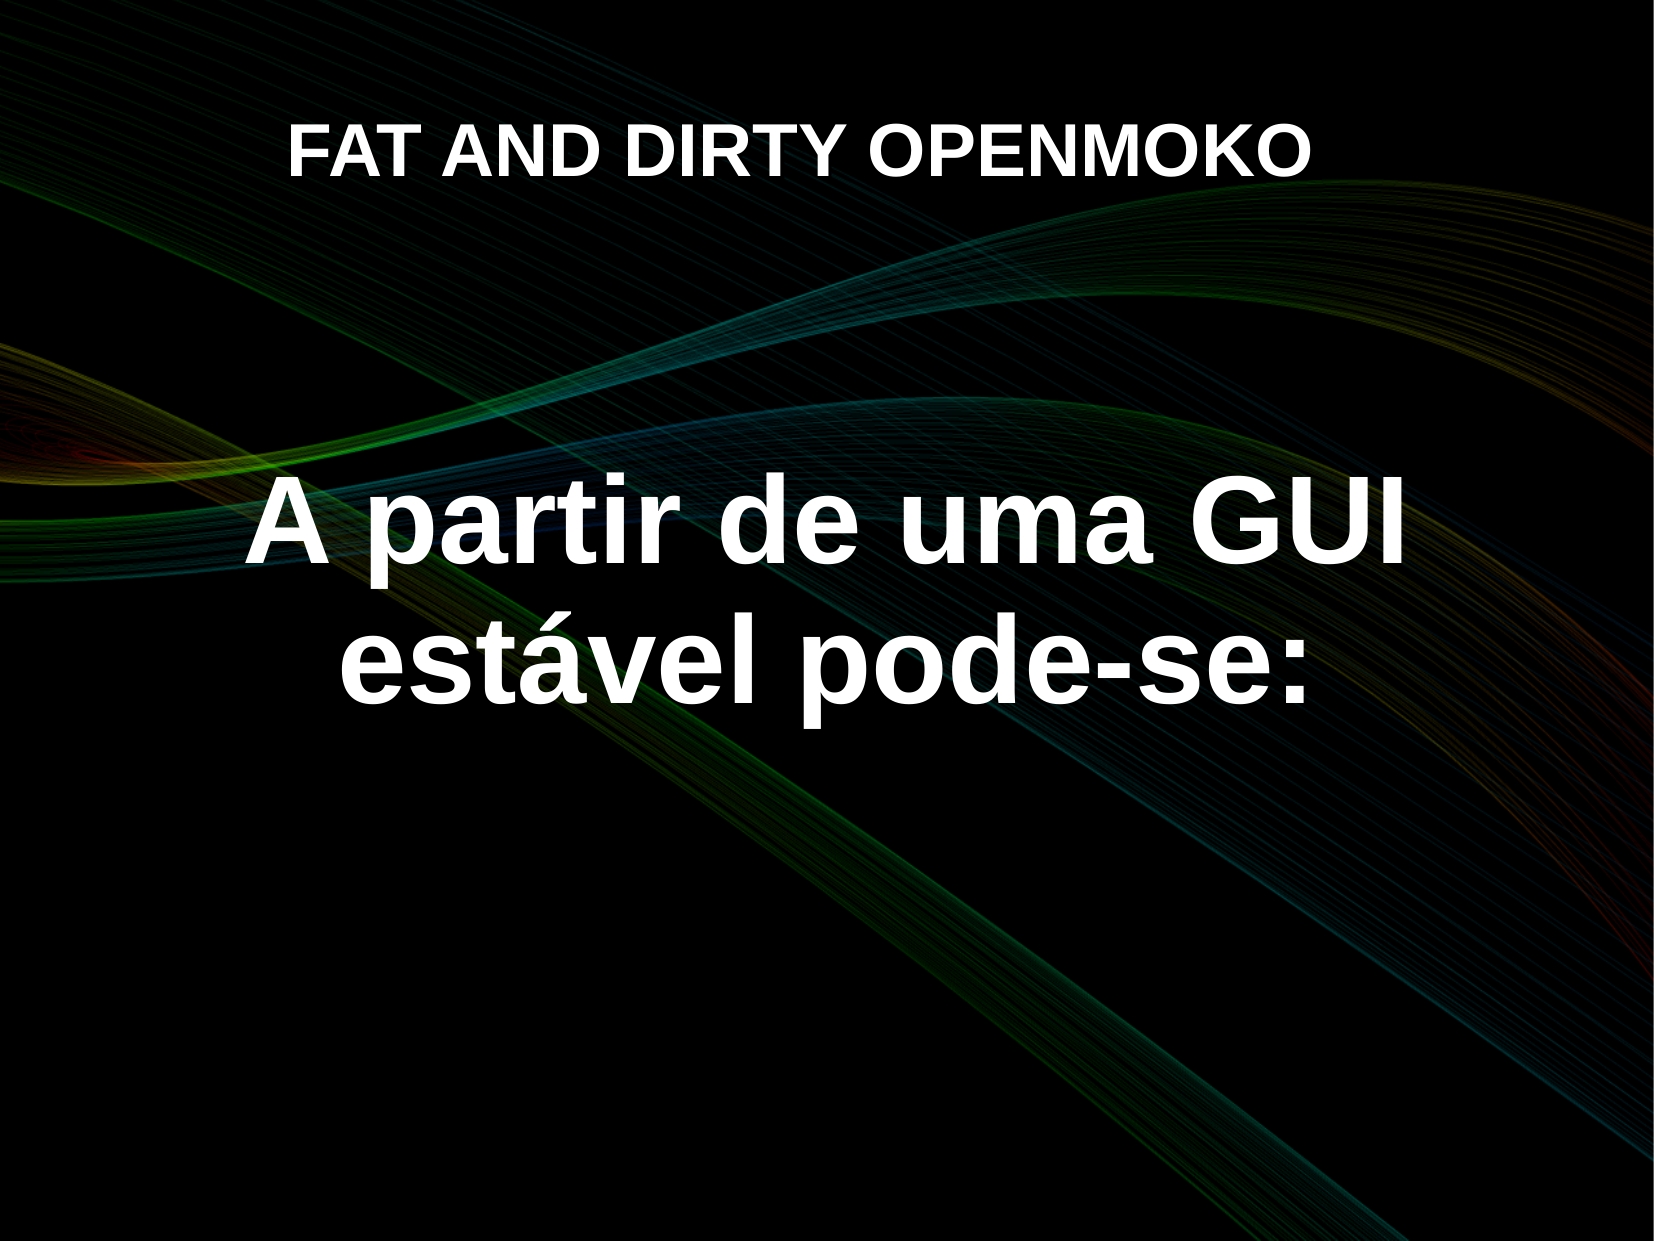

# FAT AND DIRTY OPENMOKO
A partir de uma GUI estável pode-se: